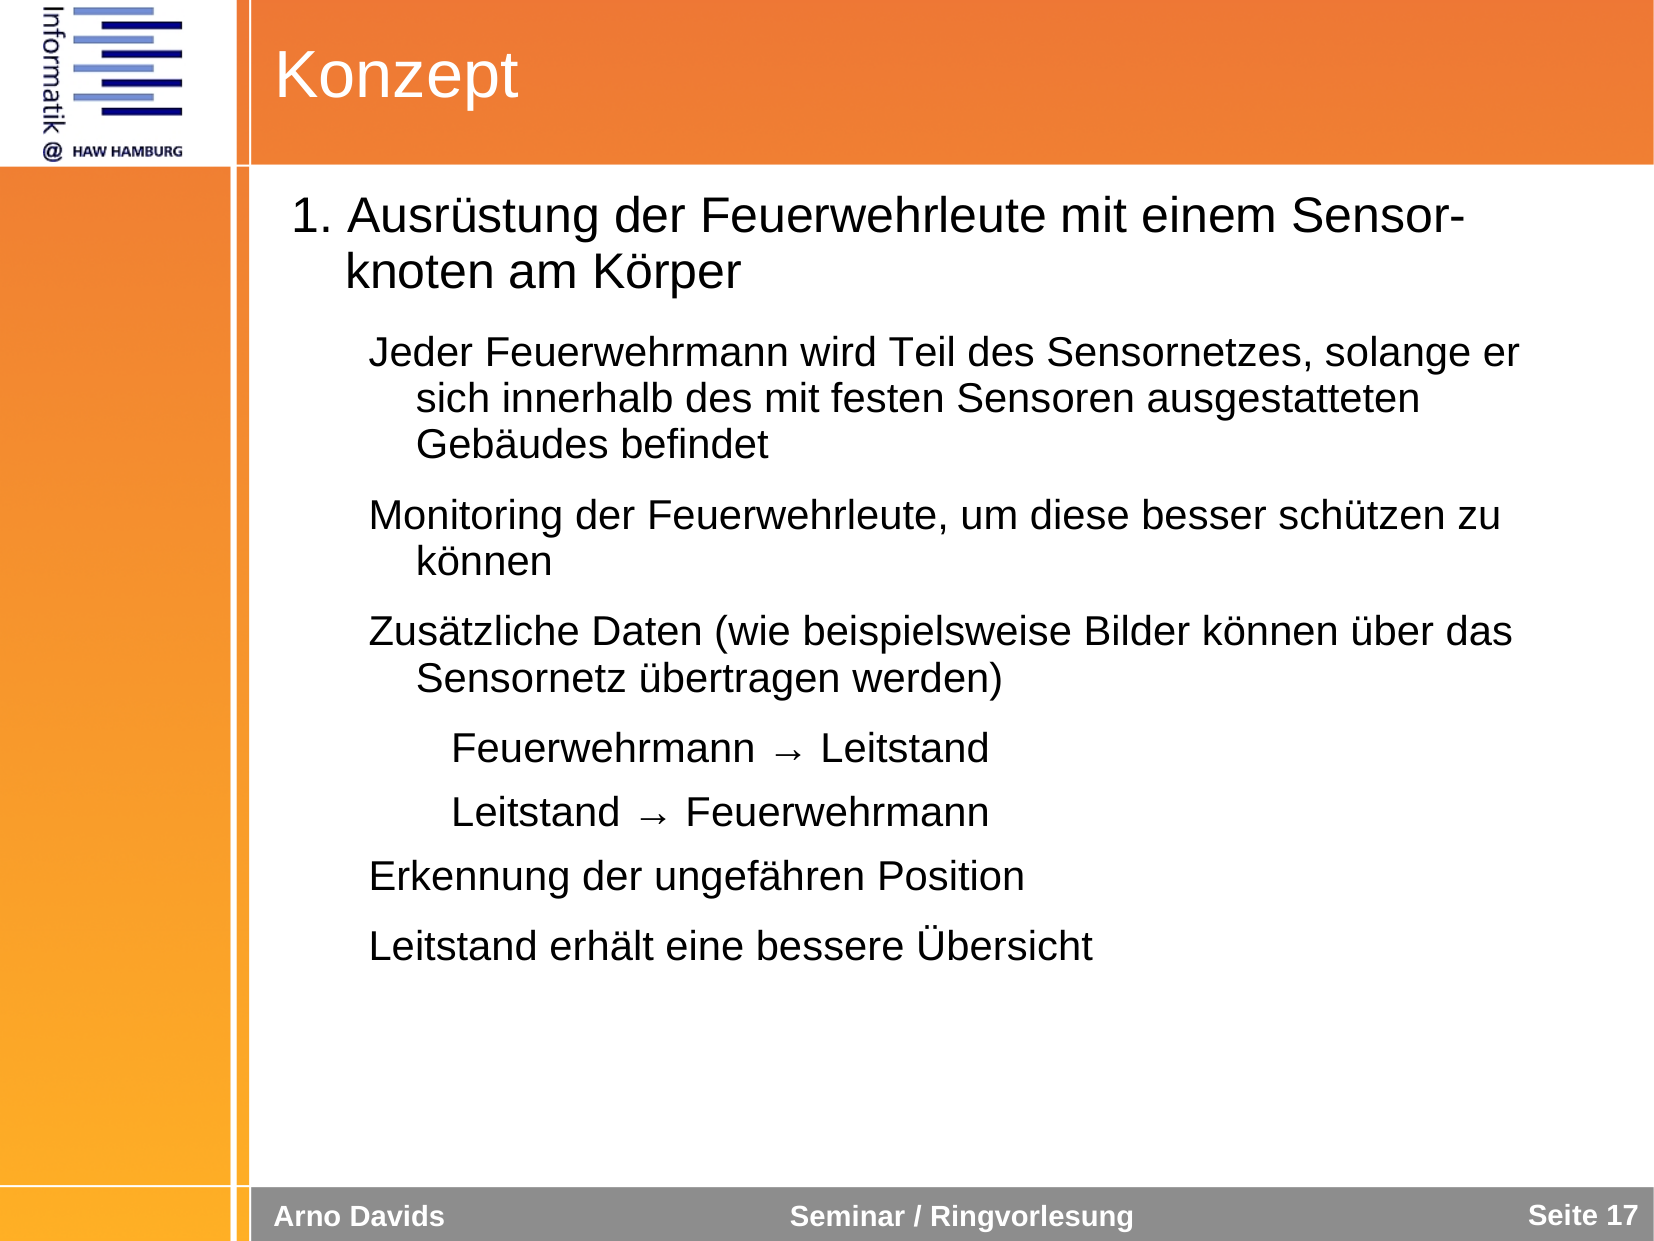

# Konzept
1. Ausrüstung der Feuerwehrleute mit einem Sensor-knoten am Körper
Jeder Feuerwehrmann wird Teil des Sensornetzes, solange er sich innerhalb des mit festen Sensoren ausgestatteten Gebäudes befindet
Monitoring der Feuerwehrleute, um diese besser schützen zu können
Zusätzliche Daten (wie beispielsweise Bilder können über das Sensornetz übertragen werden)
Feuerwehrmann → Leitstand
Leitstand → Feuerwehrmann
Erkennung der ungefähren Position
Leitstand erhält eine bessere Übersicht